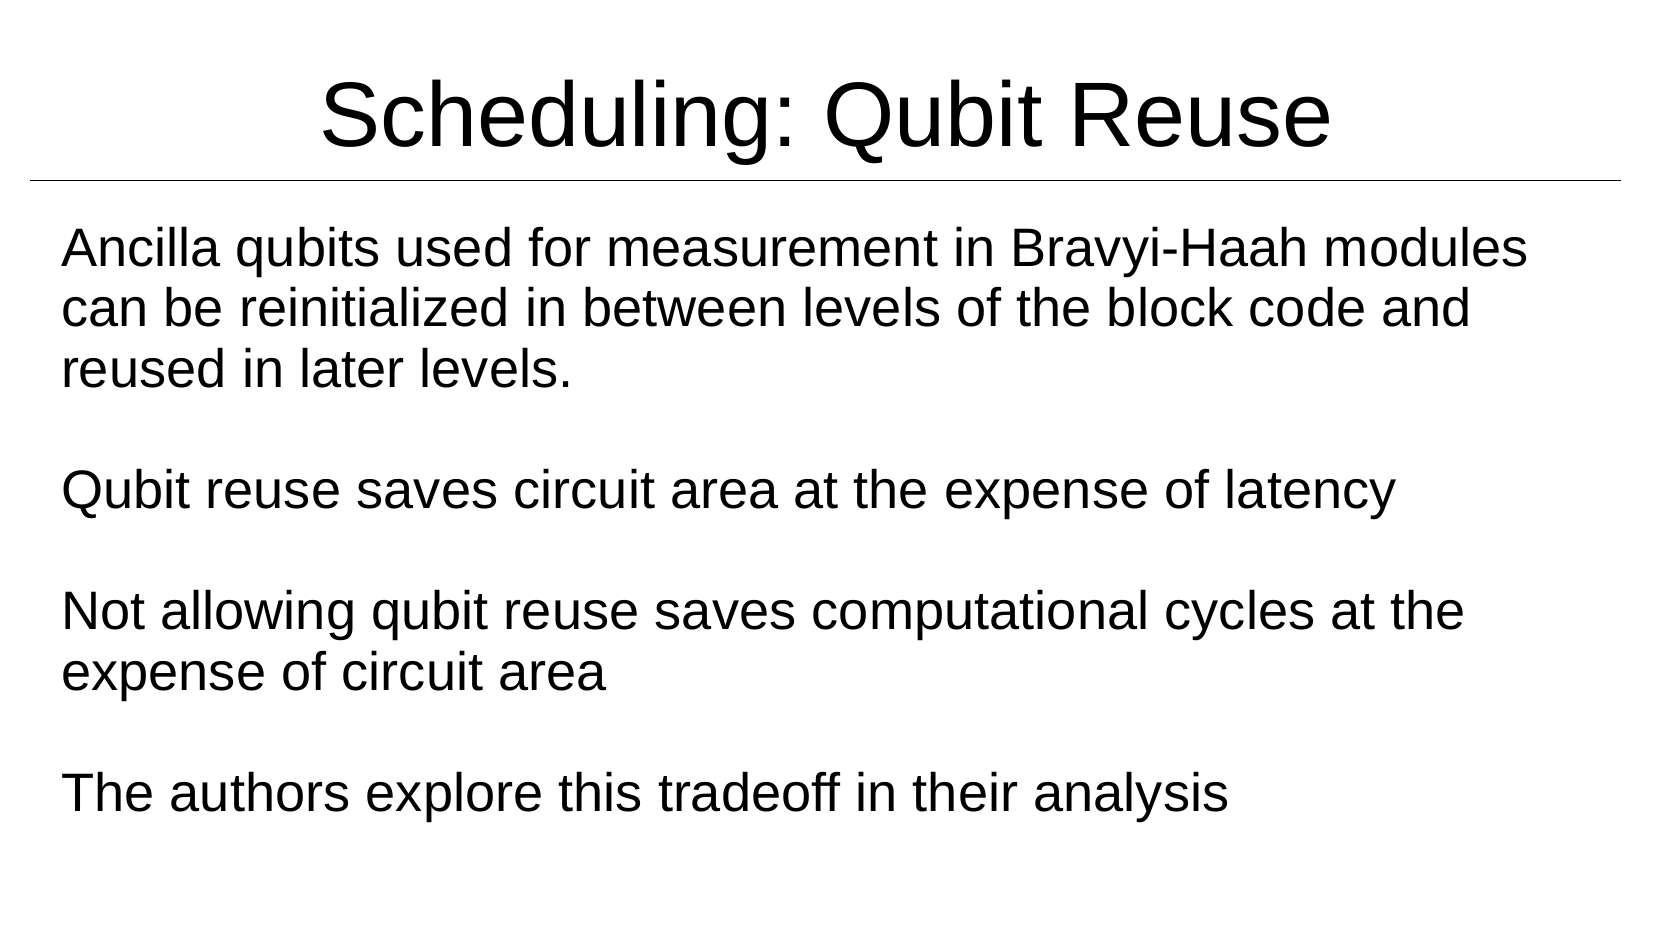

# Scheduling: Qubit Reuse
Ancilla qubits used for measurement in Bravyi-Haah modules can be reinitialized in between levels of the block code and reused in later levels.
Qubit reuse saves circuit area at the expense of latency
Not allowing qubit reuse saves computational cycles at the expense of circuit area
The authors explore this tradeoff in their analysis